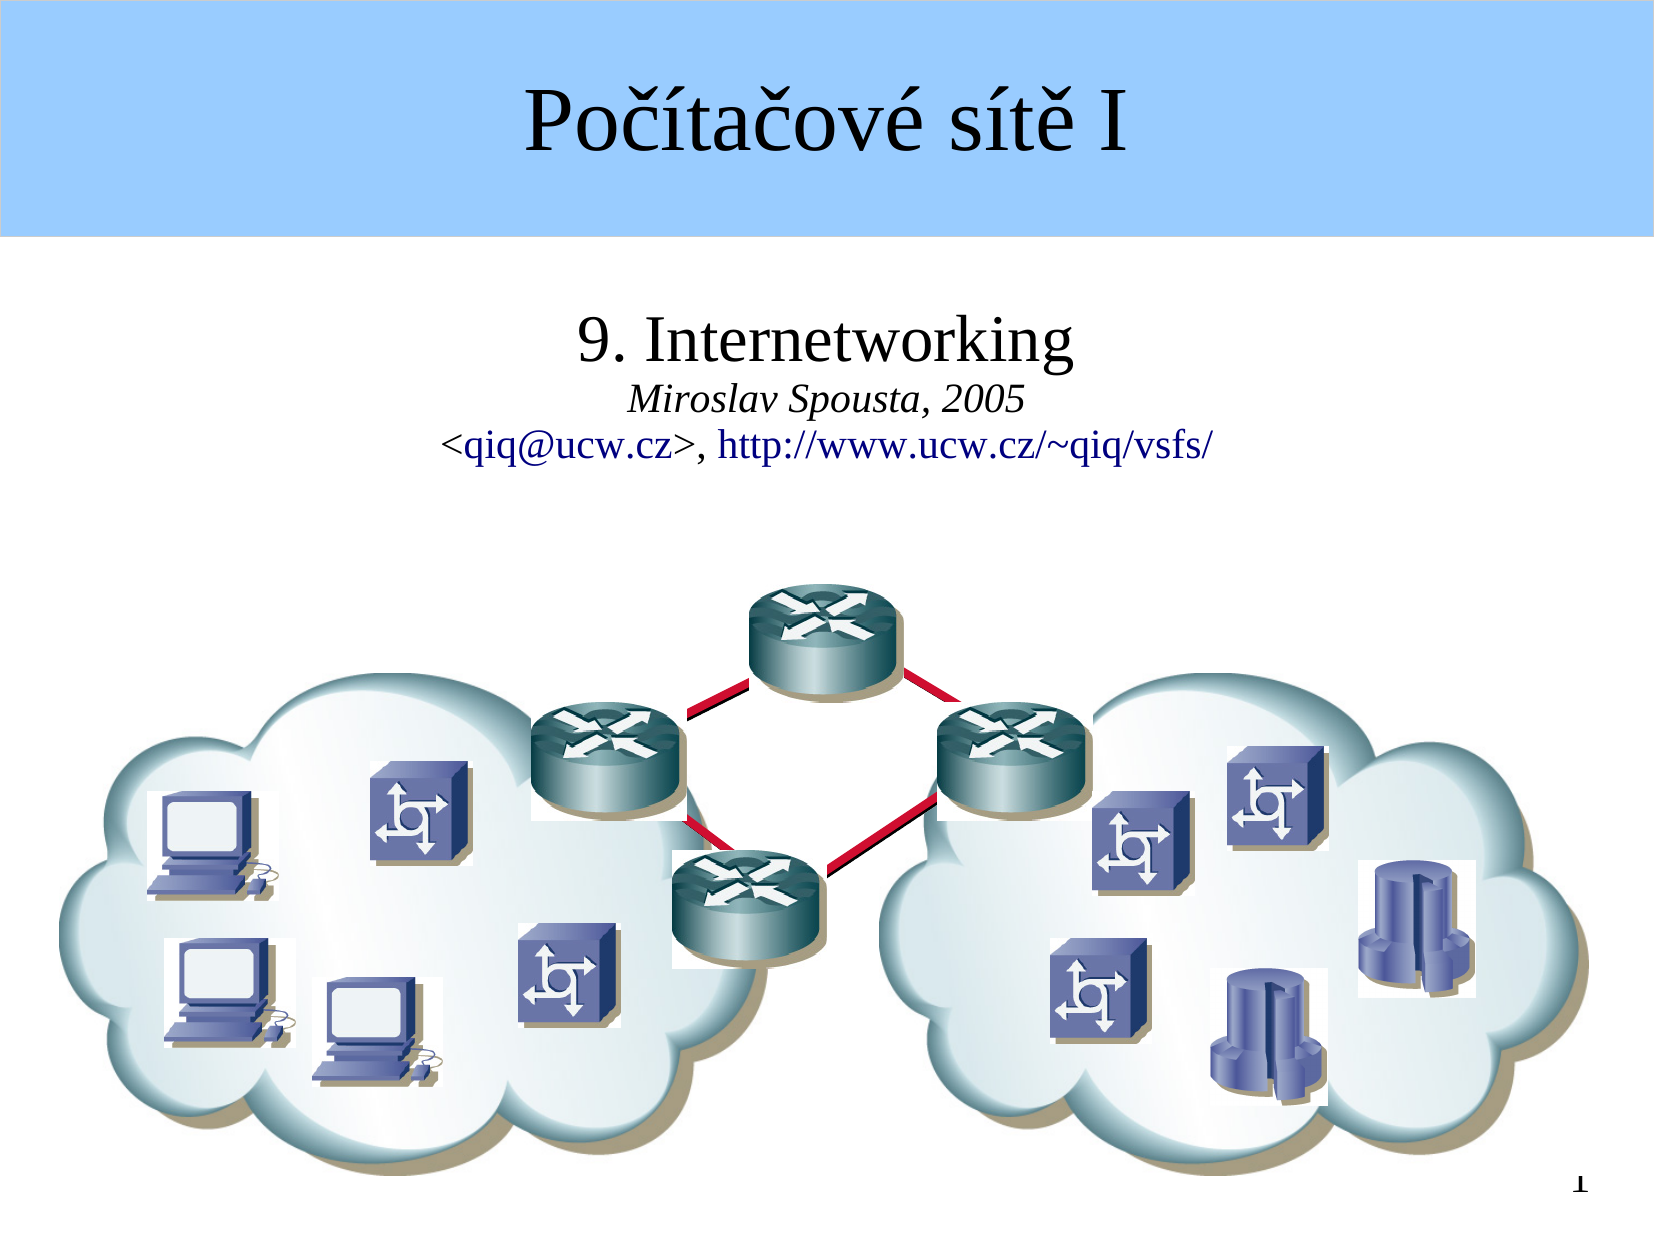

# Počítačové sítě I
9. Internetworking
Miroslav Spousta, 2005
<qiq@ucw.cz>, http://www.ucw.cz/~qiq/vsfs/